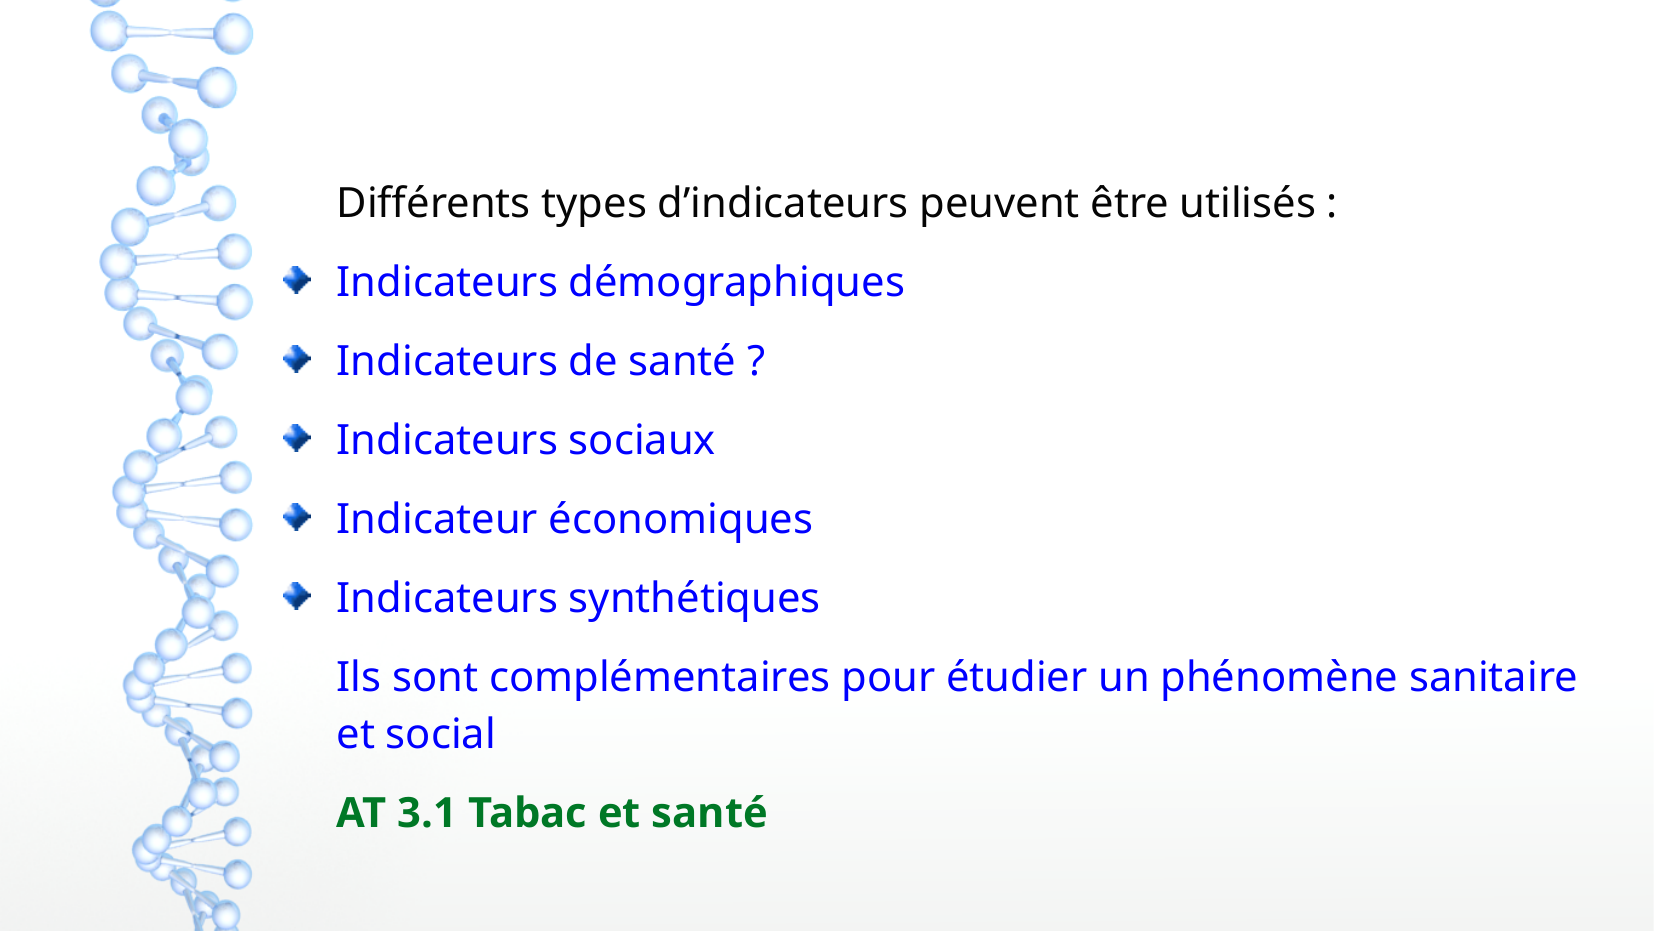

# Différents types d’indicateurs peuvent être utilisés :
Indicateurs démographiques
Indicateurs de santé ?
Indicateurs sociaux
Indicateur économiques
Indicateurs synthétiques
Ils sont complémentaires pour étudier un phénomène sanitaire et social
AT 3.1 Tabac et santé